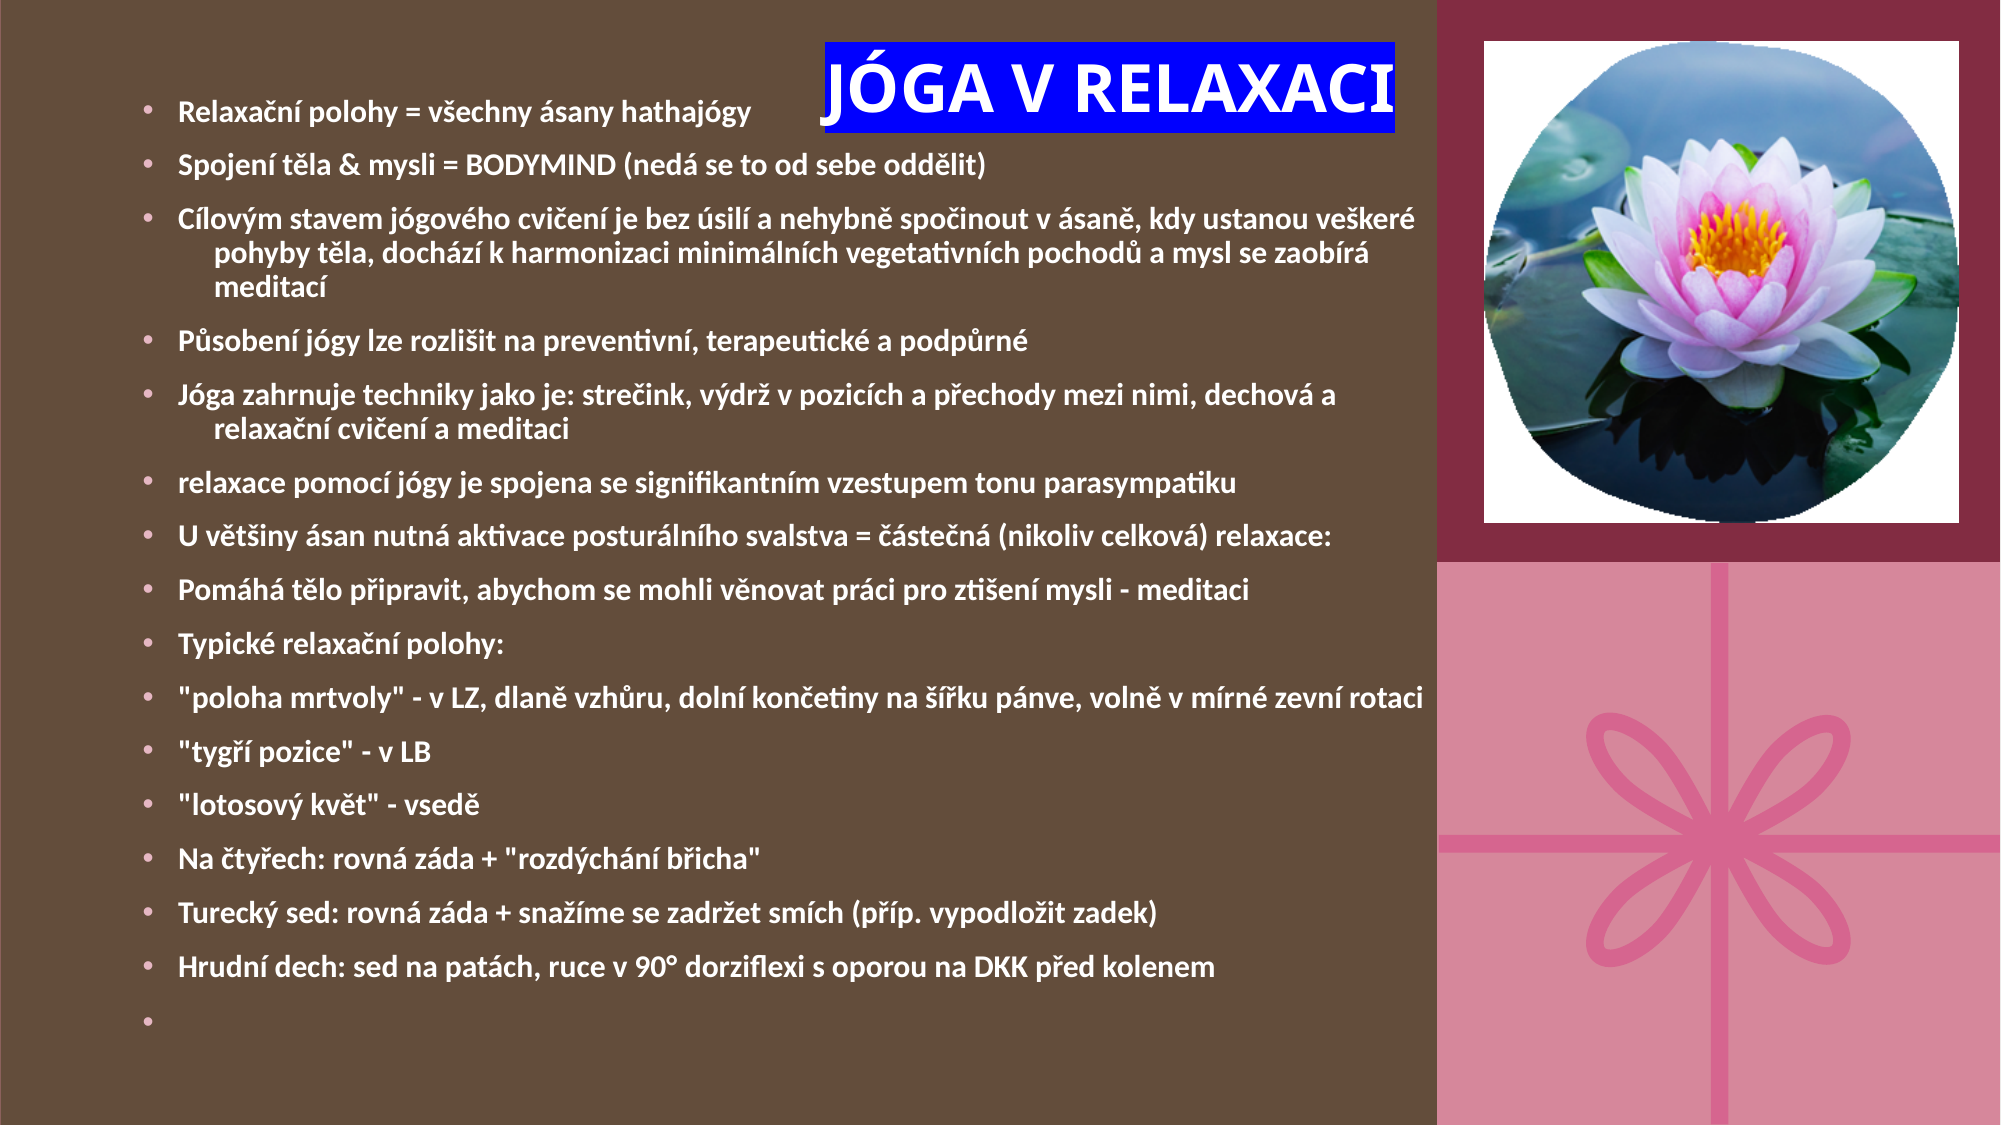

# JÓGA V RELAXACI
Relaxační polohy = všechny ásany hathajógy
Spojení těla & mysli = BODYMIND (nedá se to od sebe oddělit)
Cílovým stavem jógového cvičení je bez úsilí a nehybně spočinout v ásaně, kdy ustanou veškeré pohyby těla, dochází k harmonizaci minimálních vegetativních pochodů a mysl se zaobírá meditací
Působení jógy lze rozlišit na preventivní, terapeutické a podpůrné
Jóga zahrnuje techniky jako je: strečink, výdrž v pozicích a přechody mezi nimi, dechová a relaxační cvičení a meditaci
relaxace pomocí jógy je spojena se signifikantním vzestupem tonu parasympatiku
U většiny ásan nutná aktivace posturálního svalstva = částečná (nikoliv celková) relaxace:
Pomáhá tělo připravit, abychom se mohli věnovat práci pro ztišení mysli - meditaci
Typické relaxační polohy:
"poloha mrtvoly" - v LZ, dlaně vzhůru, dolní končetiny na šířku pánve, volně v mírné zevní rotaci
"tygří pozice" - v LB
"lotosový květ" - vsedě
Na čtyřech: rovná záda + "rozdýchání břicha"
Turecký sed: rovná záda + snažíme se zadržet smích (příp. vypodložit zadek)
Hrudní dech: sed na patách, ruce v 90° dorziflexi s oporou na DKK před kolenem